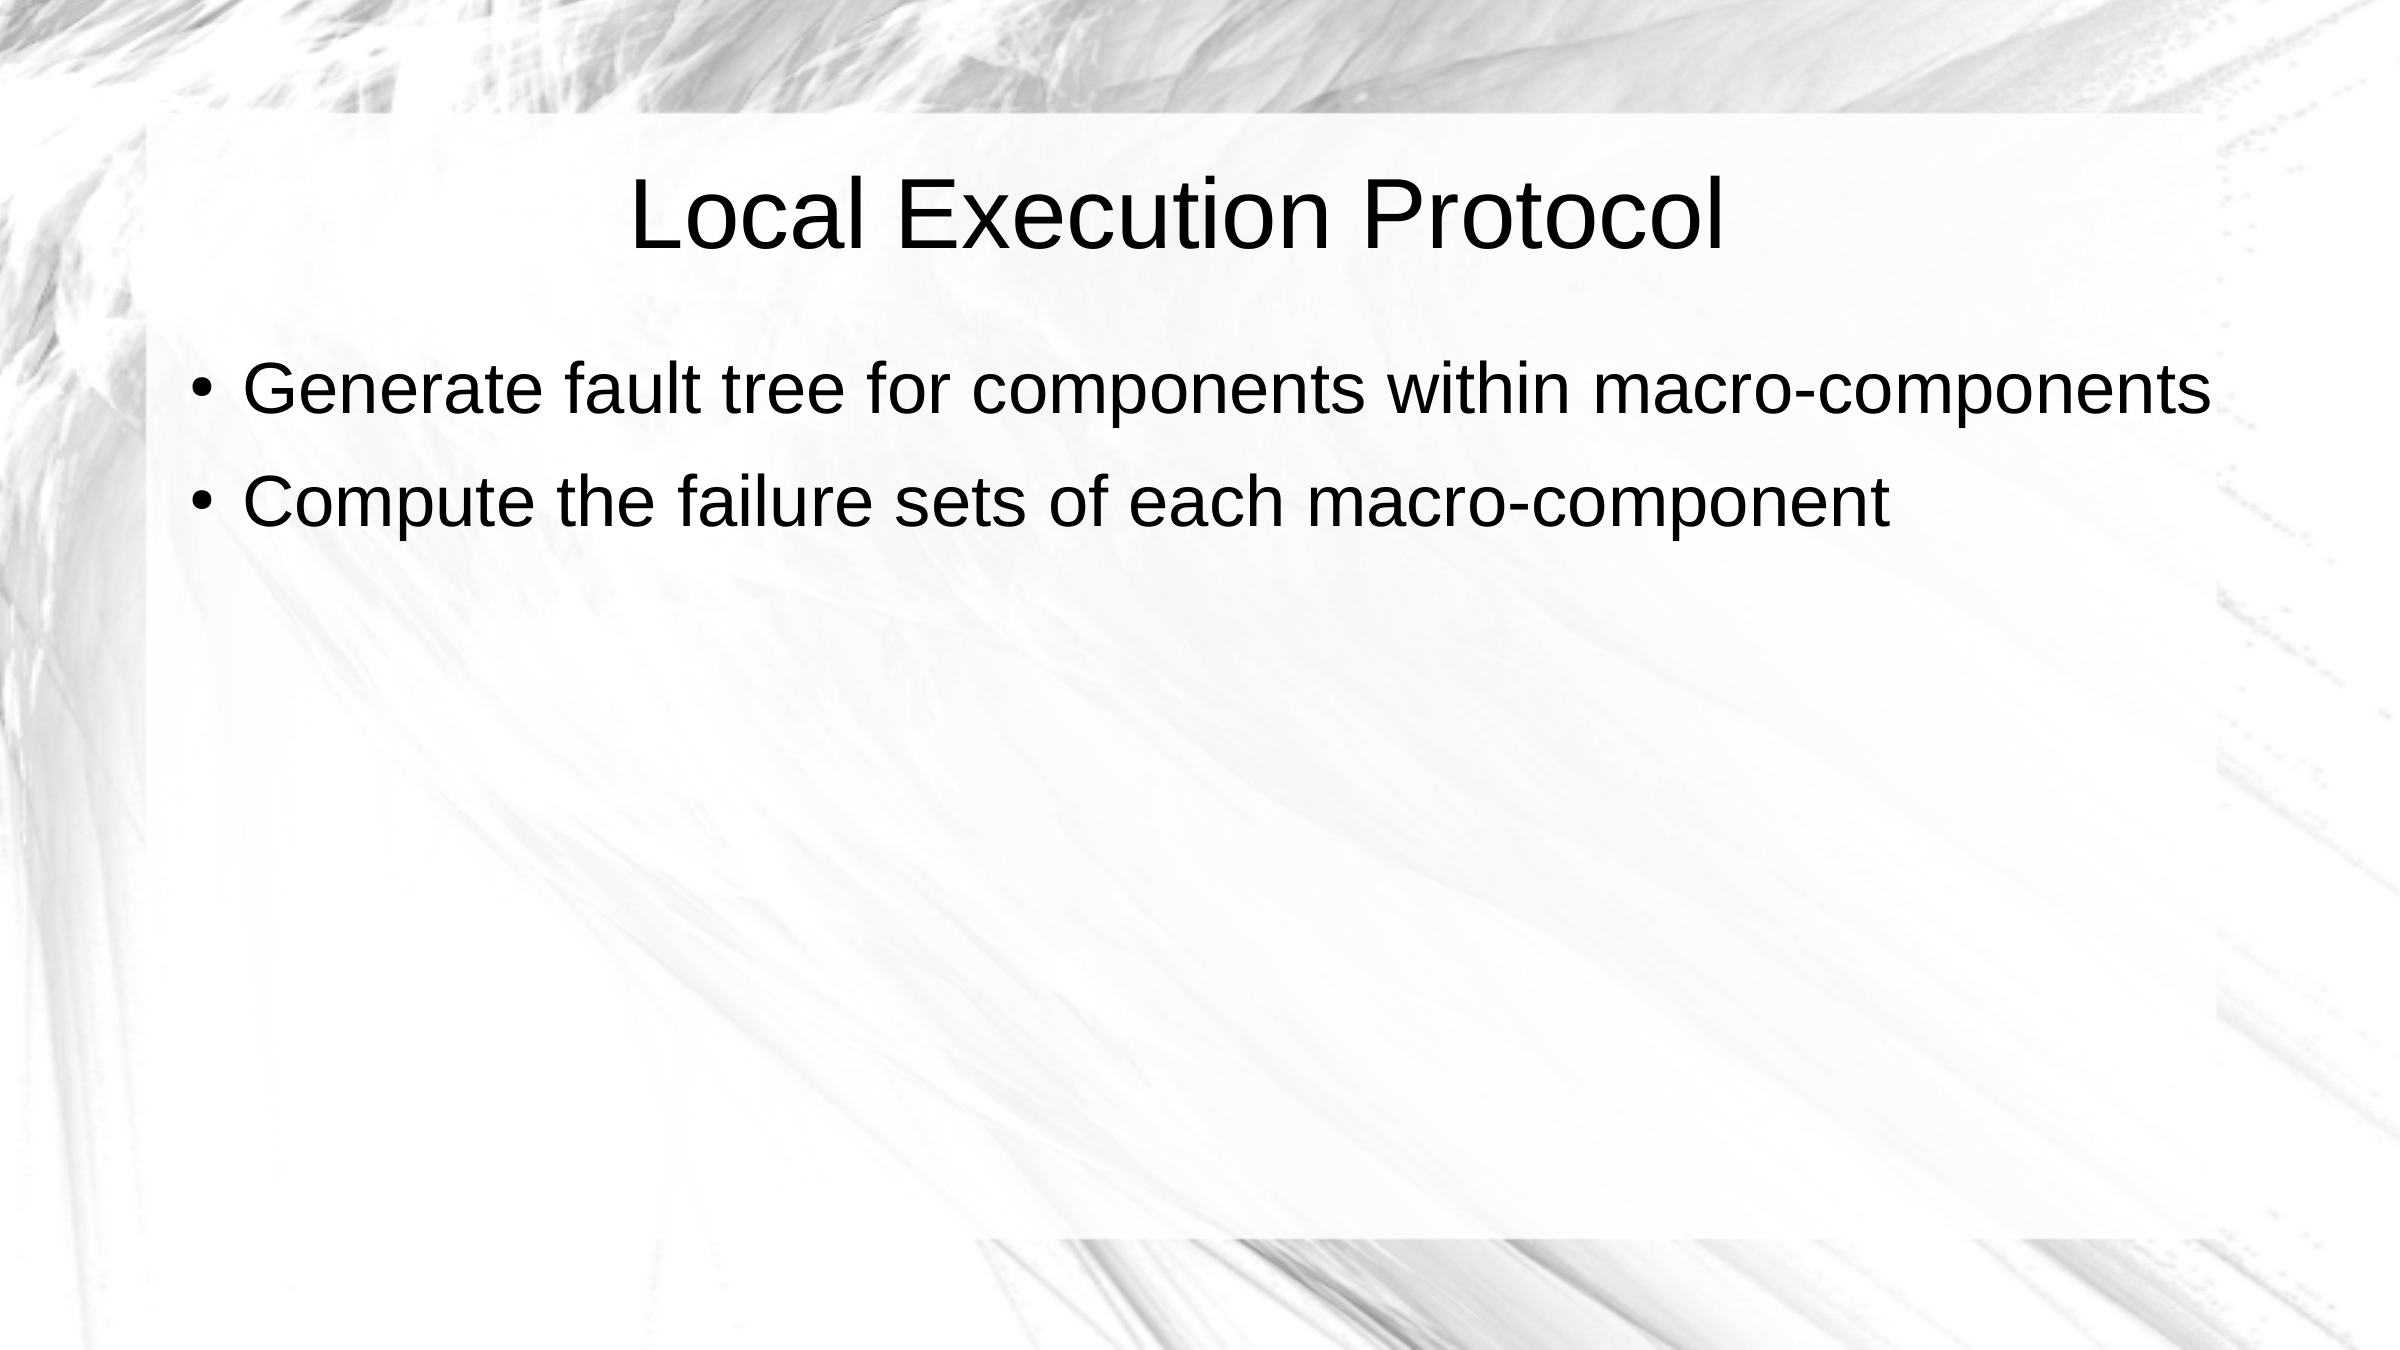

# Local Execution Protocol
Generate fault tree for components within macro-components
Compute the failure sets of each macro-component